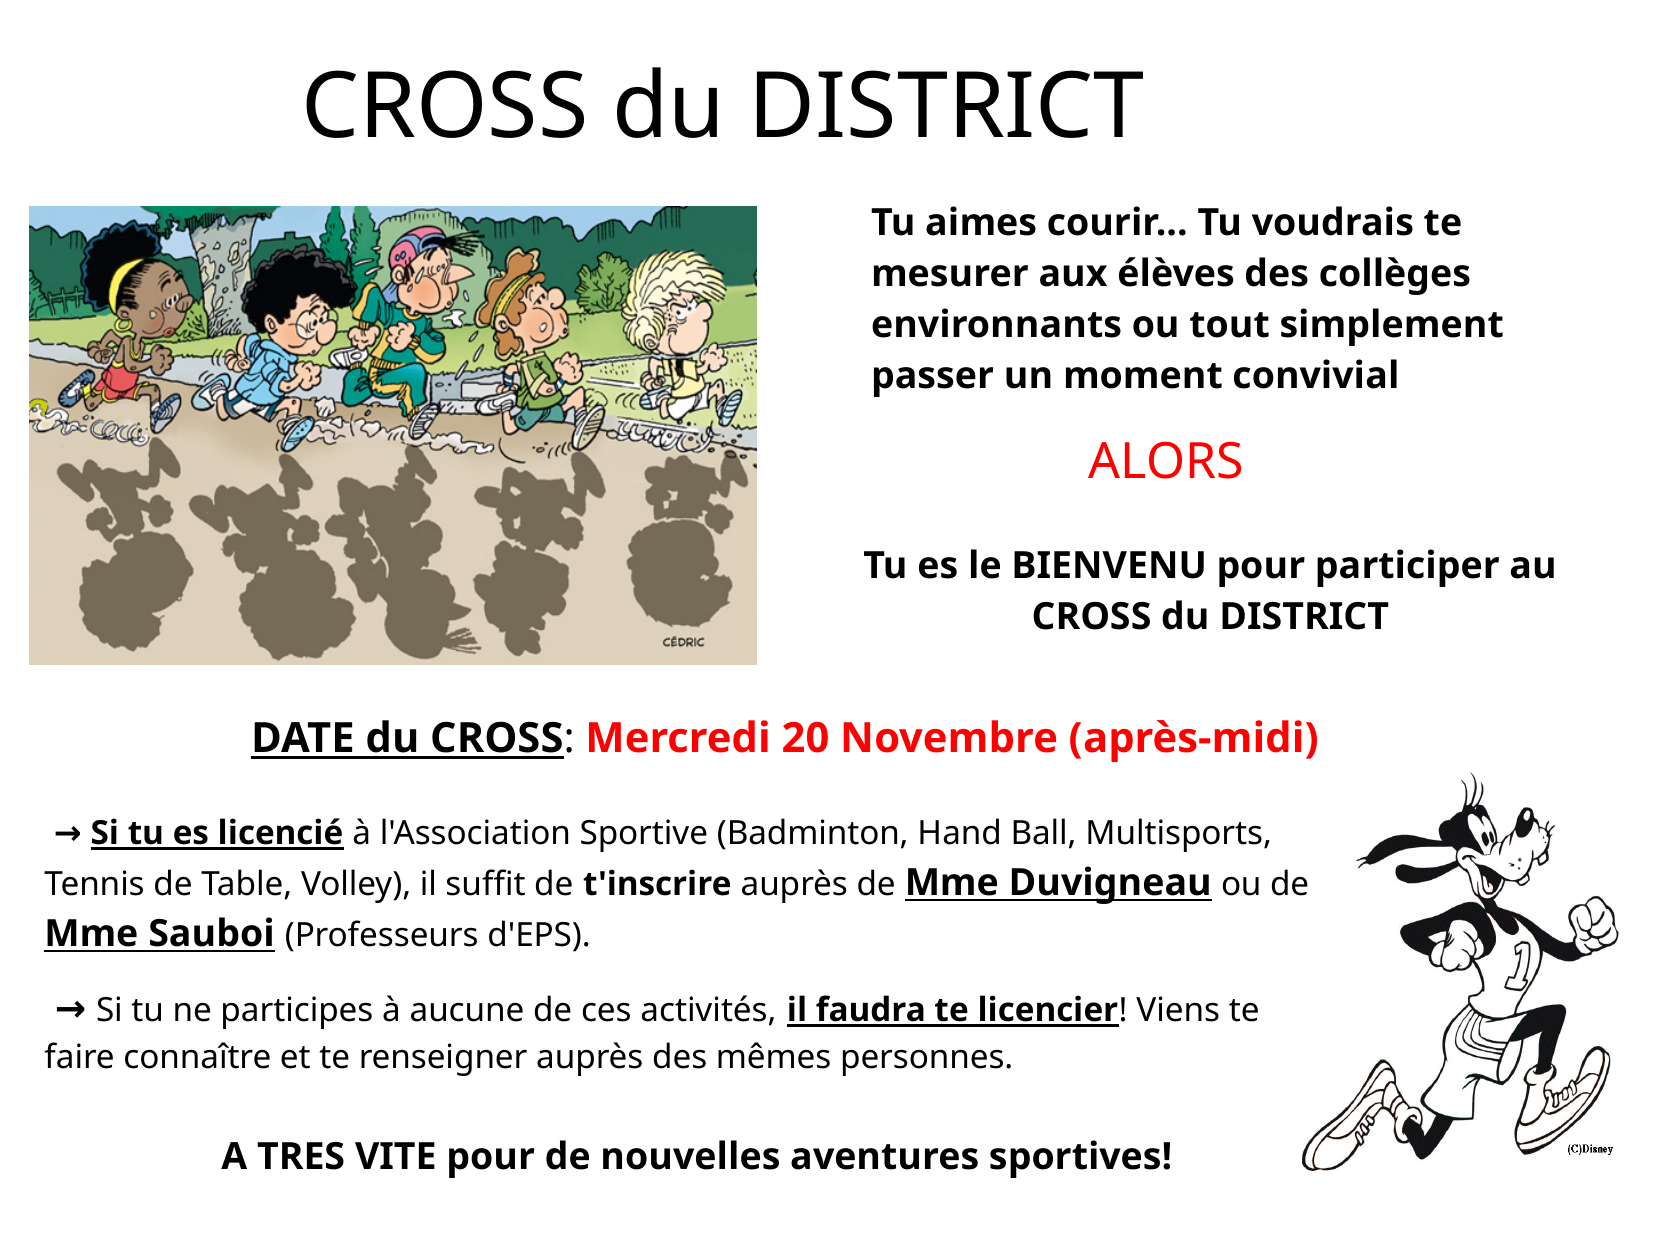

# CROSS du DISTRICT
Tu aimes courir... Tu voudrais te mesurer aux élèves des collèges environnants ou tout simplement passer un moment convivial
ALORS
Tu es le BIENVENU pour participer au CROSS du DISTRICT
DATE du CROSS: Mercredi 20 Novembre (après-midi)
 → Si tu es licencié à l'Association Sportive (Badminton, Hand Ball, Multisports, Tennis de Table, Volley), il suffit de t'inscrire auprès de Mme Duvigneau ou de Mme Sauboi (Professeurs d'EPS).
 → Si tu ne participes à aucune de ces activités, il faudra te licencier! Viens te faire connaître et te renseigner auprès des mêmes personnes.
A TRES VITE pour de nouvelles aventures sportives!